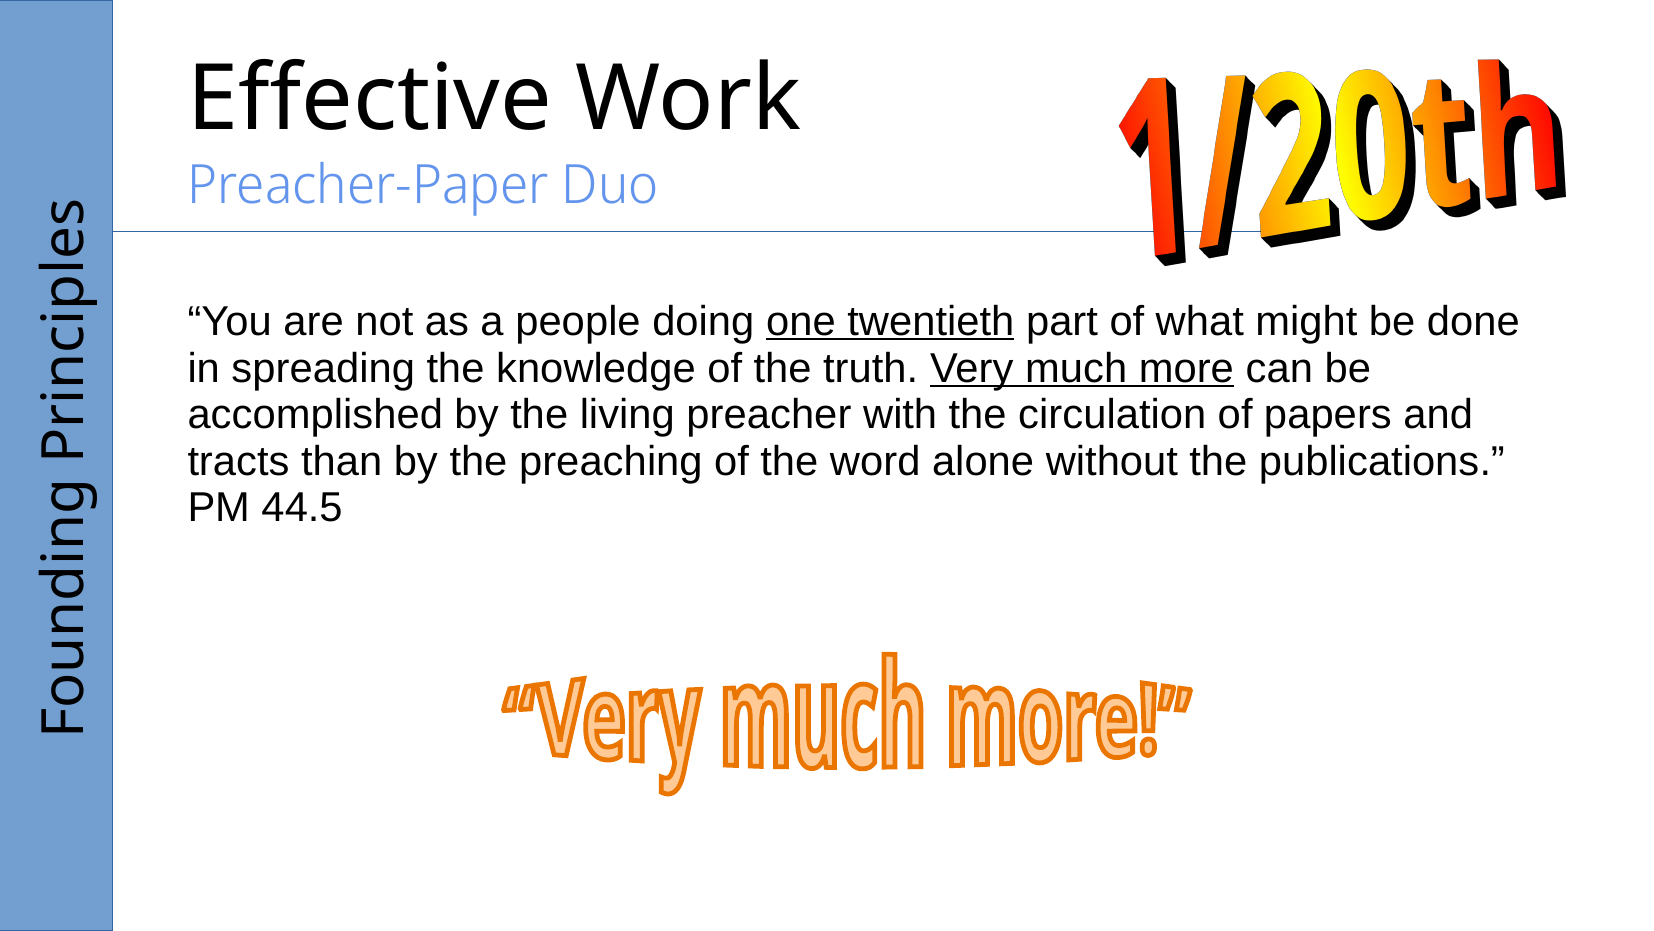

Effective Work
1/20th
# Preacher-Paper Duo
“You are not as a people doing one twentieth part of what might be done in spreading the knowledge of the truth. Very much more can be accomplished by the living preacher with the circulation of papers and tracts than by the preaching of the word alone without the publications.” PM 44.5
Founding Principles
“Very much more!”